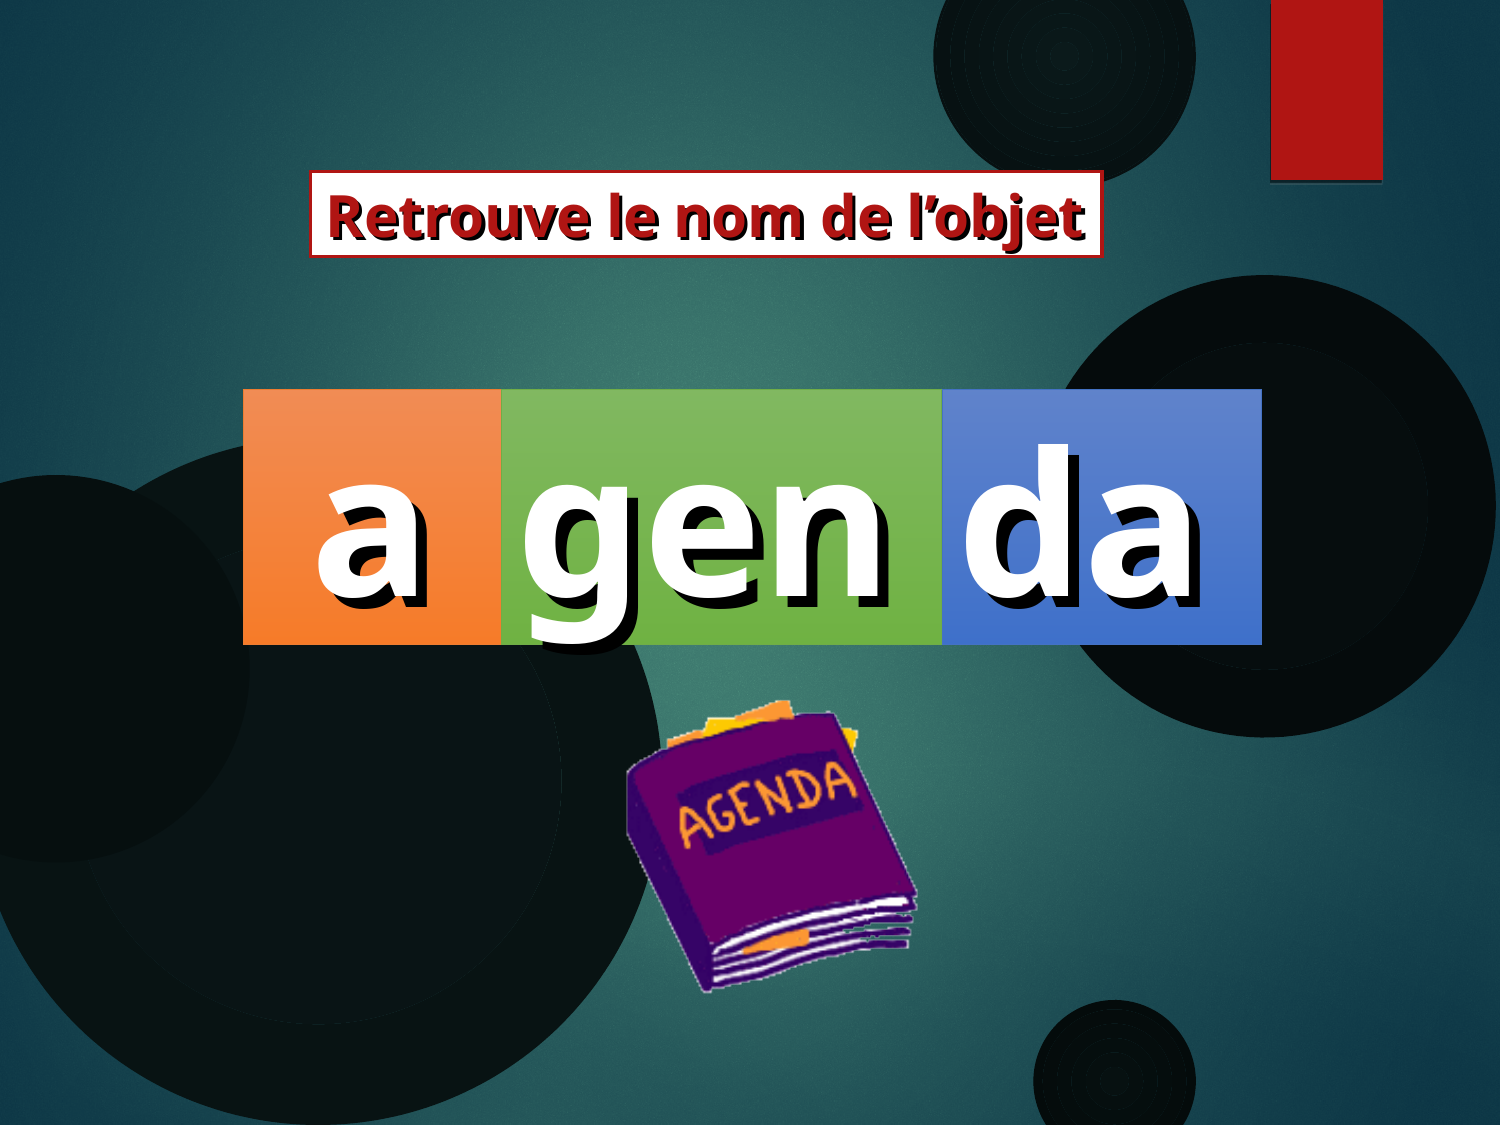

Retrouve le nom de l’objet
 a
gen
da